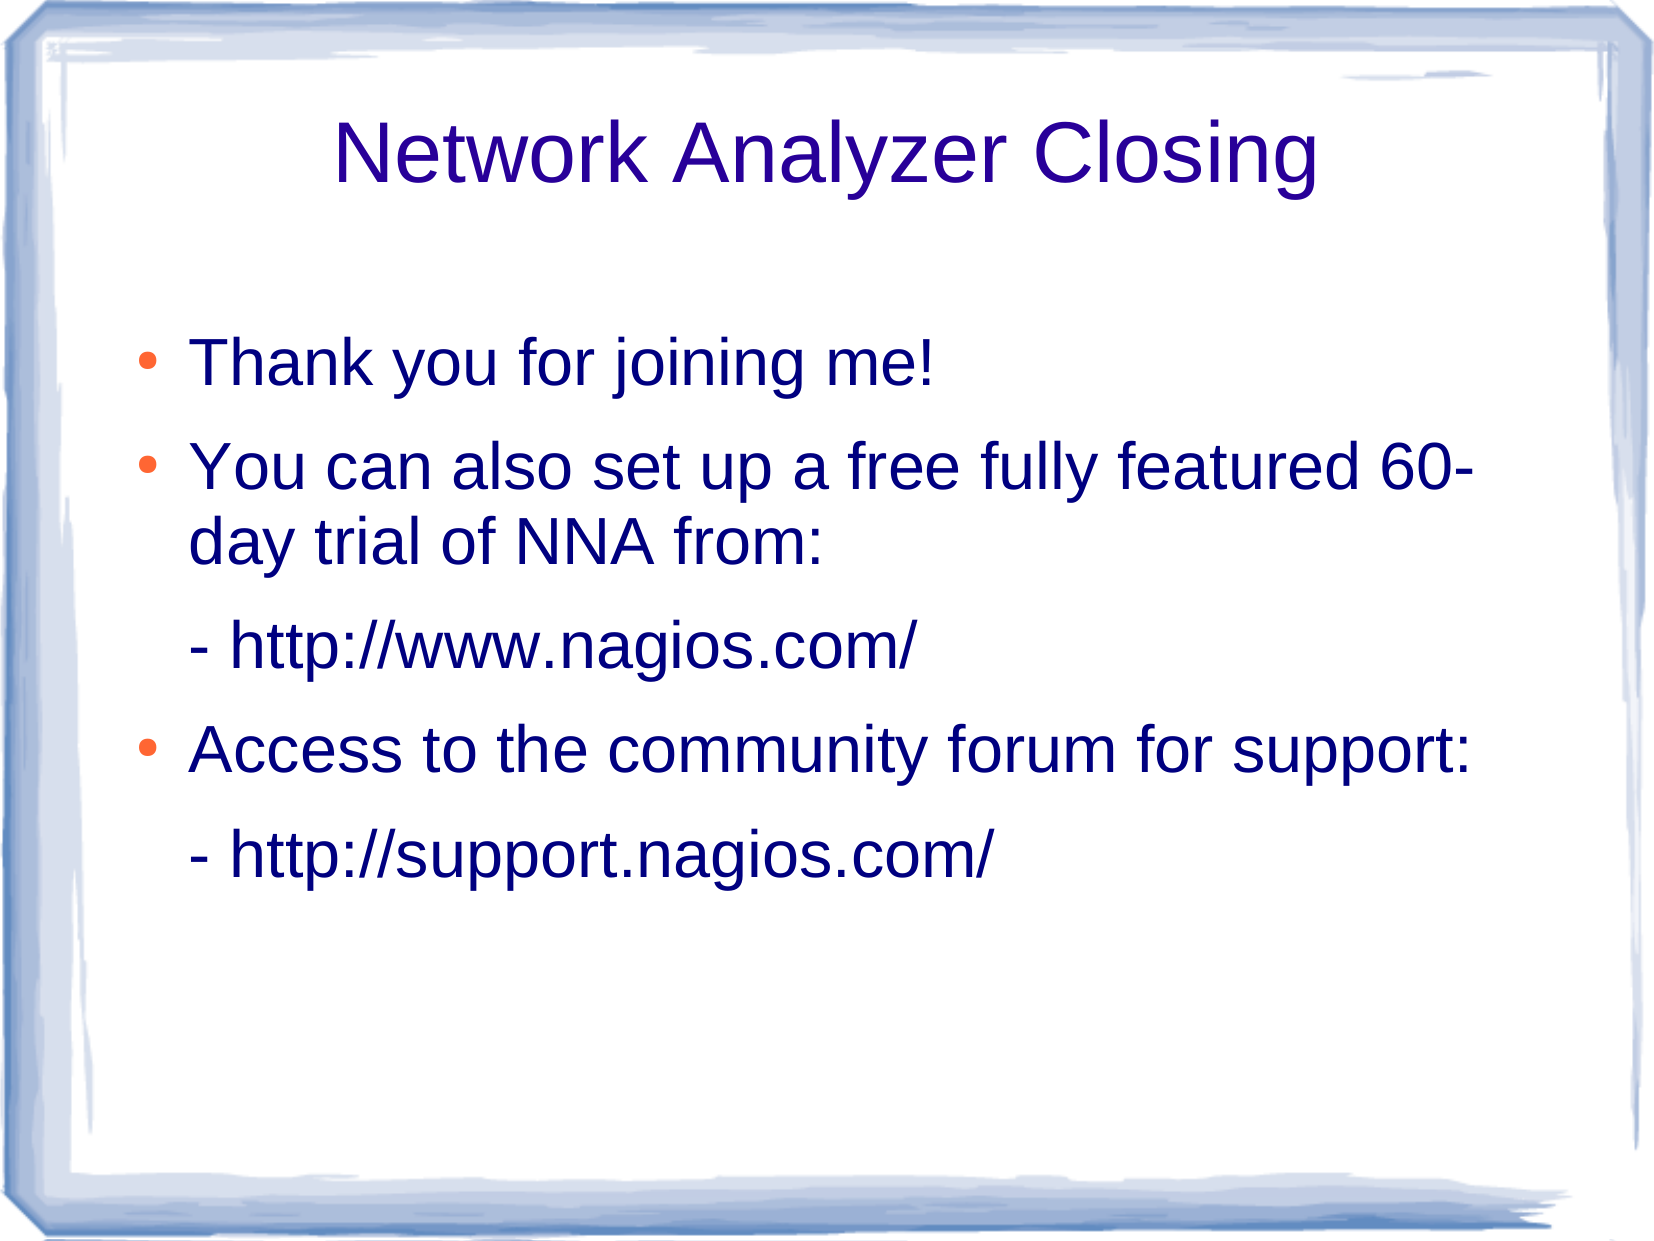

# Network Analyzer Closing
Thank you for joining me!
You can also set up a free fully featured 60-day trial of NNA from:
- http://www.nagios.com/
Access to the community forum for support:
- http://support.nagios.com/